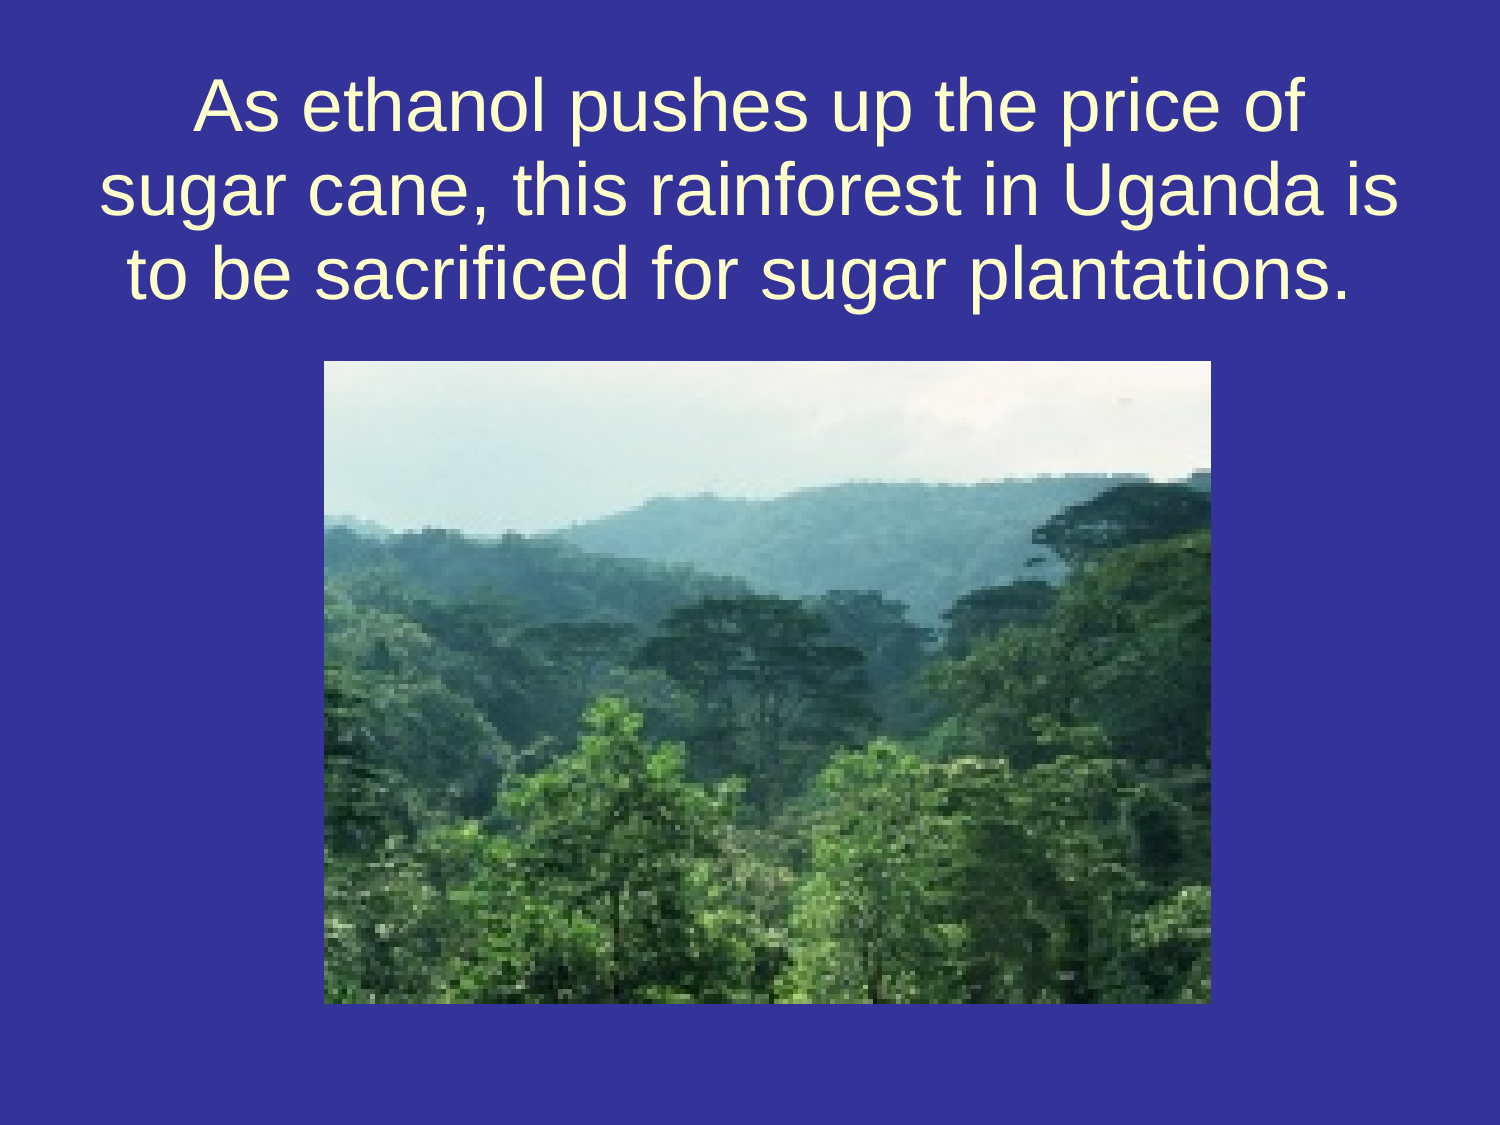

# As ethanol pushes up the price of sugar cane, this rainforest in Uganda is to be sacrificed for sugar plantations.